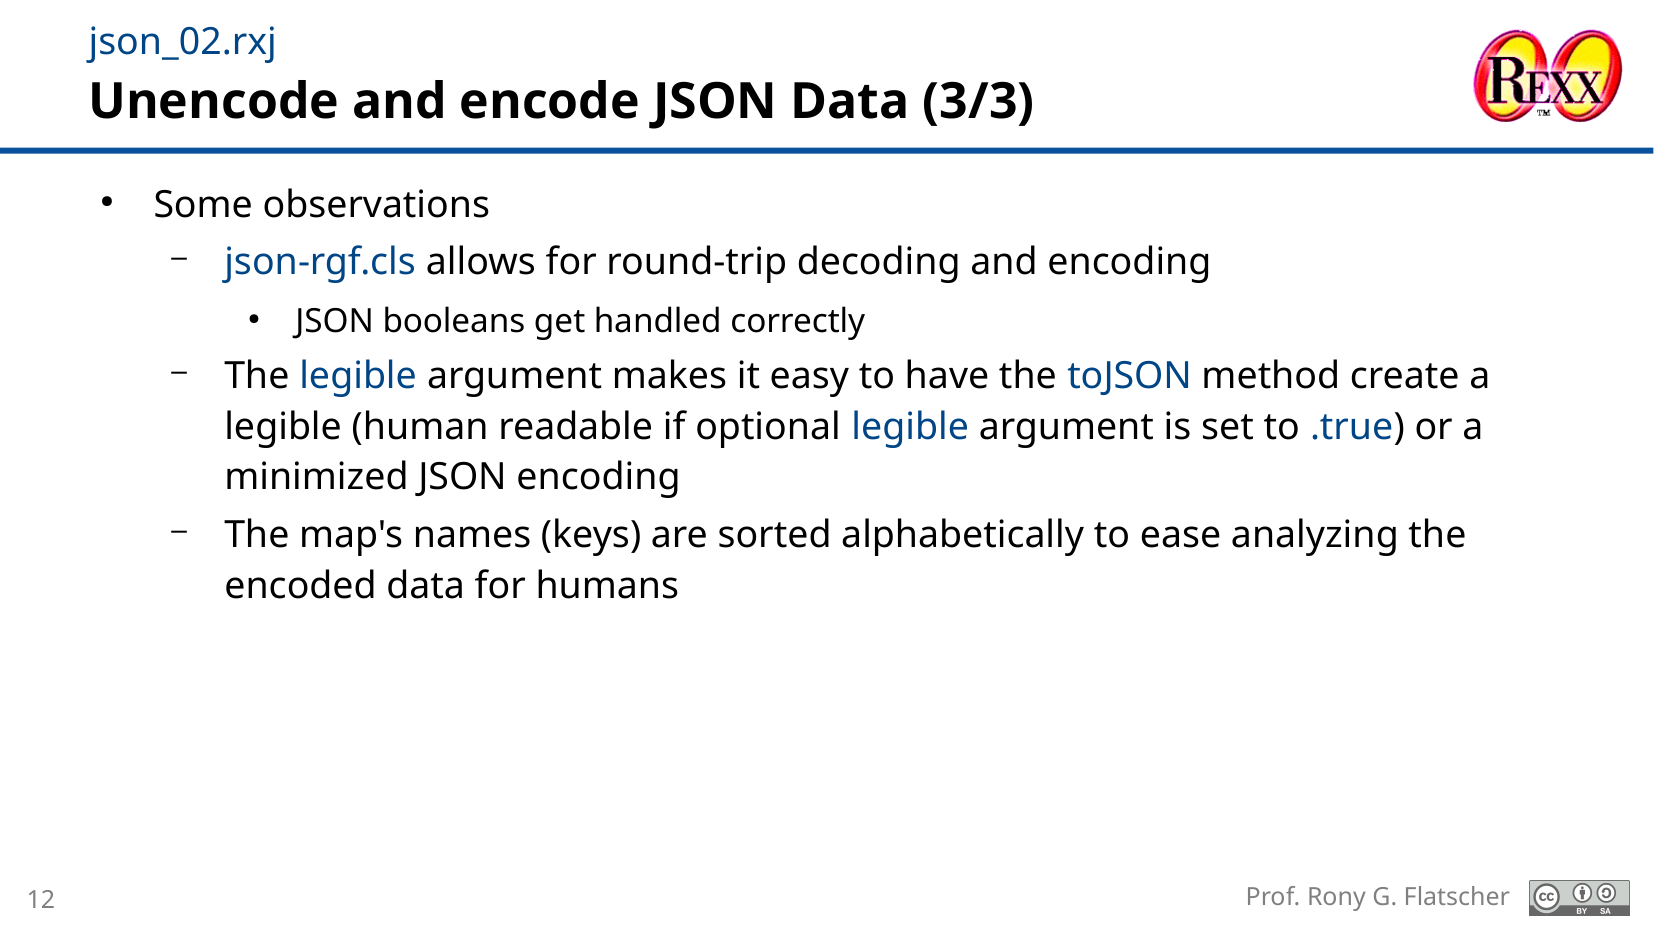

# json_02.rxj Unencode and encode JSON Data (3/3)
Some observations
json-rgf.cls allows for round-trip decoding and encoding
JSON booleans get handled correctly
The legible argument makes it easy to have the toJSON method create a legible (human readable if optional legible argument is set to .true) or a minimized JSON encoding
The map's names (keys) are sorted alphabetically to ease analyzing the encoded data for humans